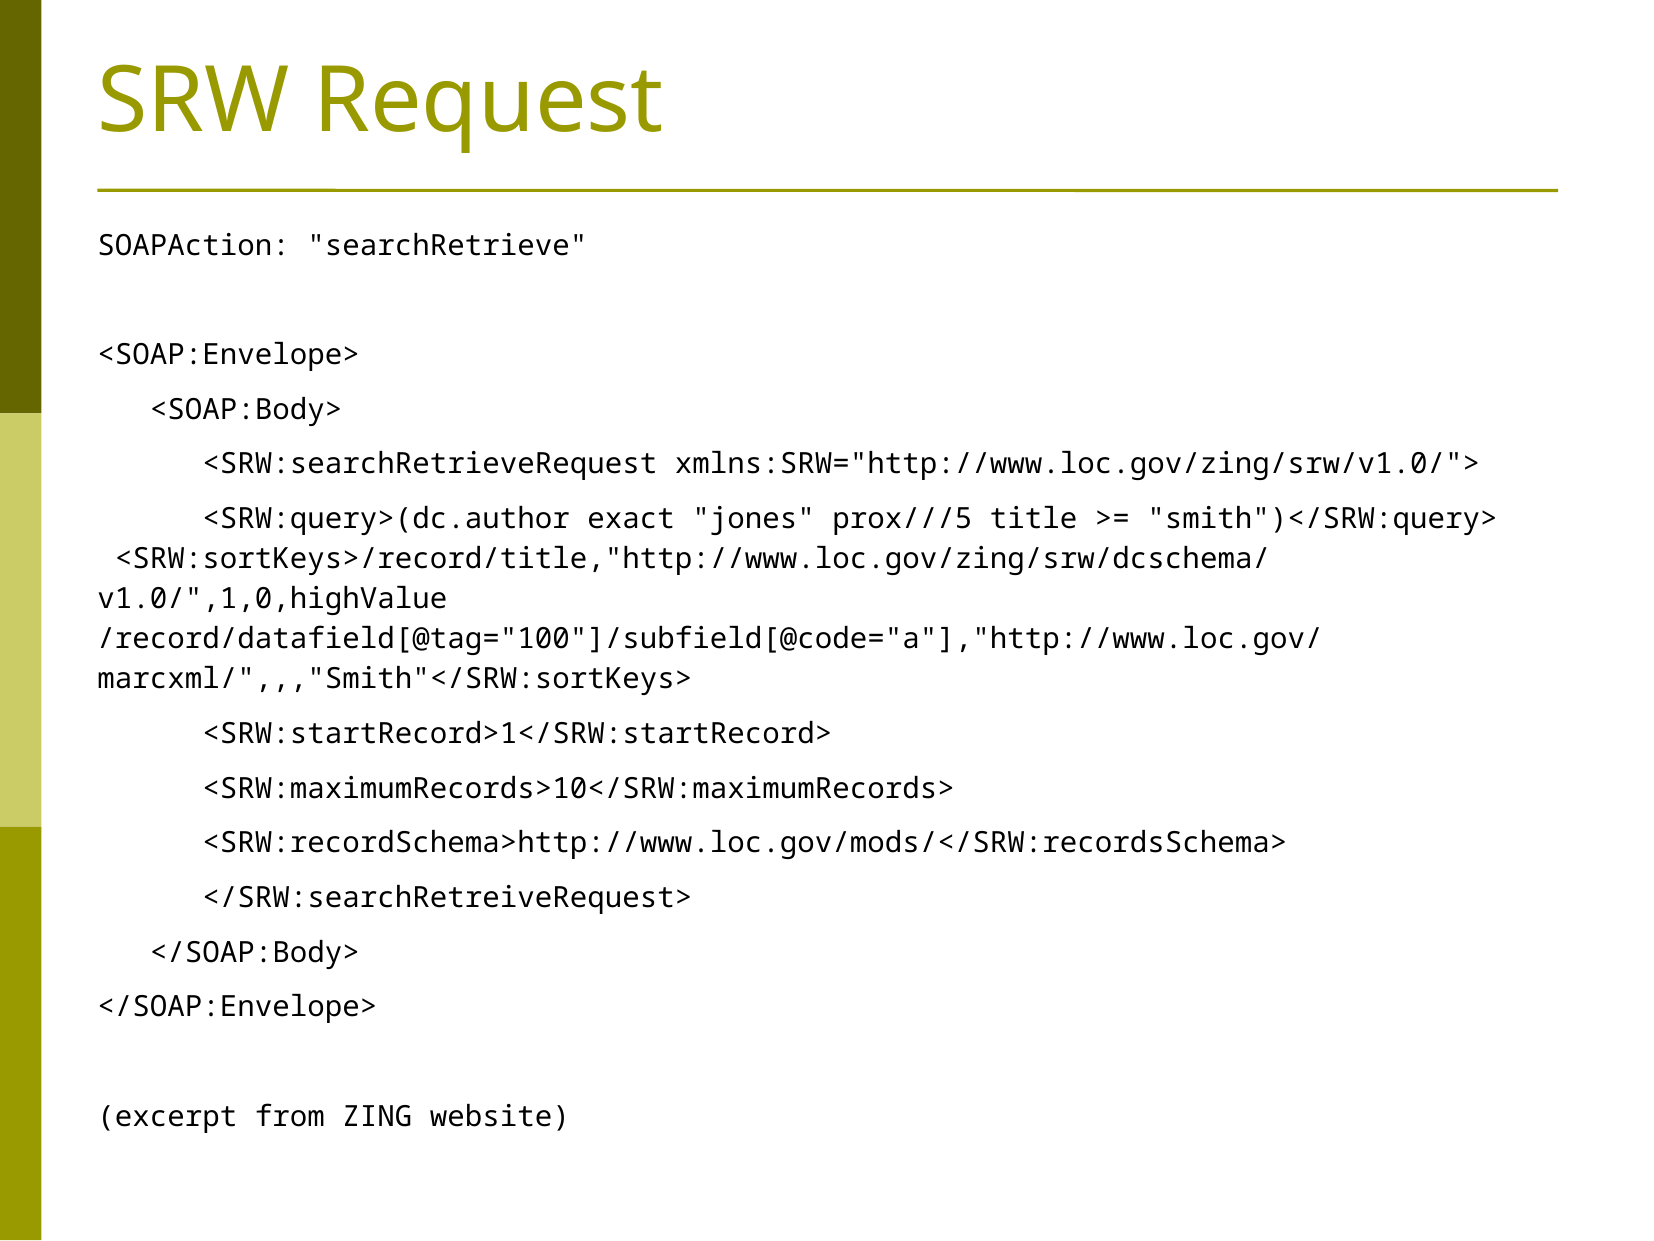

# SRW Request
SOAPAction: "searchRetrieve"
<SOAP:Envelope>
 <SOAP:Body>
 <SRW:searchRetrieveRequest xmlns:SRW="http://www.loc.gov/zing/srw/v1.0/">
 <SRW:query>(dc.author exact "jones" prox///5 title >= "smith")</SRW:query> <SRW:sortKeys>/record/title,"http://www.loc.gov/zing/srw/dcschema/v1.0/",1,0,highValue /record/datafield[@tag="100"]/subfield[@code="a"],"http://www.loc.gov/marcxml/",,,"Smith"</SRW:sortKeys>
 <SRW:startRecord>1</SRW:startRecord>
 <SRW:maximumRecords>10</SRW:maximumRecords>
 <SRW:recordSchema>http://www.loc.gov/mods/</SRW:recordsSchema>
 </SRW:searchRetreiveRequest>
 </SOAP:Body>
</SOAP:Envelope>
(excerpt from ZING website)